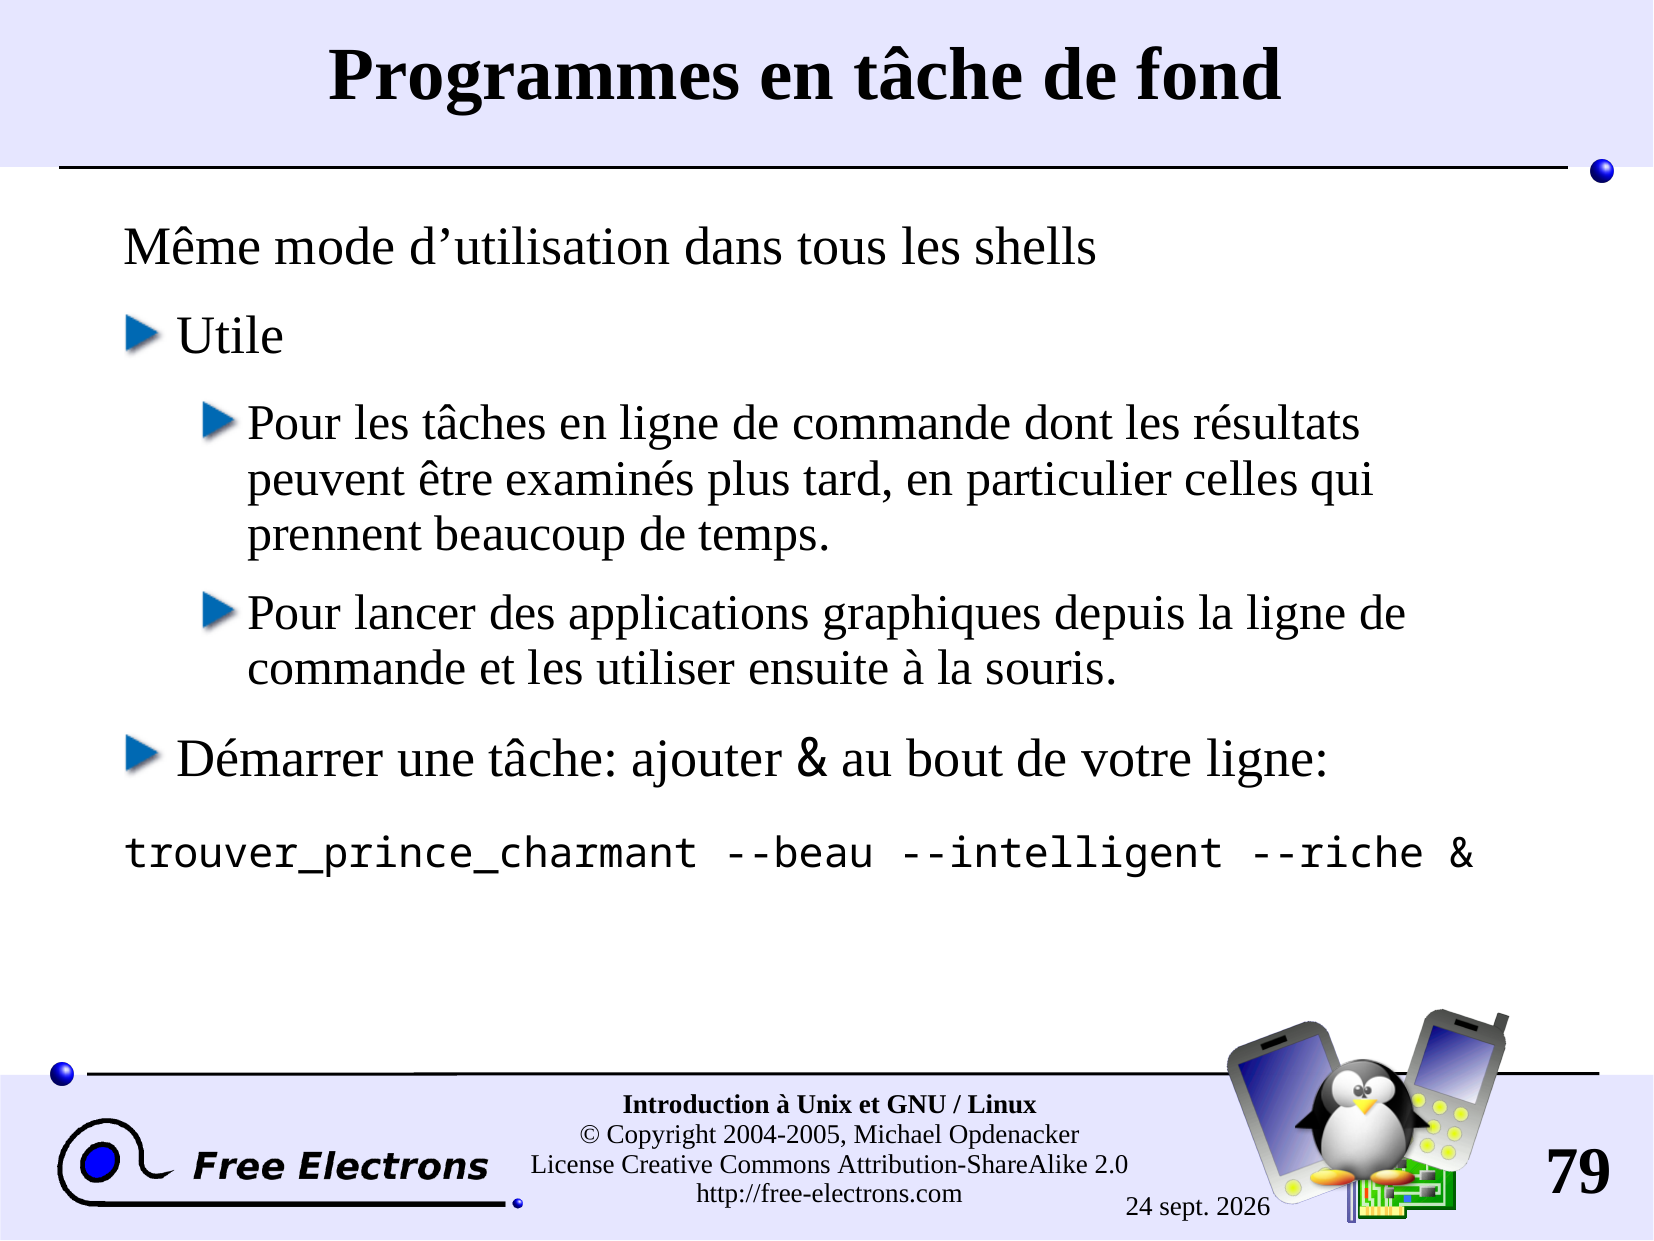

# Programmes en tâche de fond
Même mode d’utilisation dans tous les shells
Utile
Pour les tâches en ligne de commande dont les résultats peuvent être examinés plus tard, en particulier celles qui prennent beaucoup de temps.
Pour lancer des applications graphiques depuis la ligne de commande et les utiliser ensuite à la souris.
Démarrer une tâche: ajouter & au bout de votre ligne:
trouver_prince_charmant --beau --intelligent --riche &